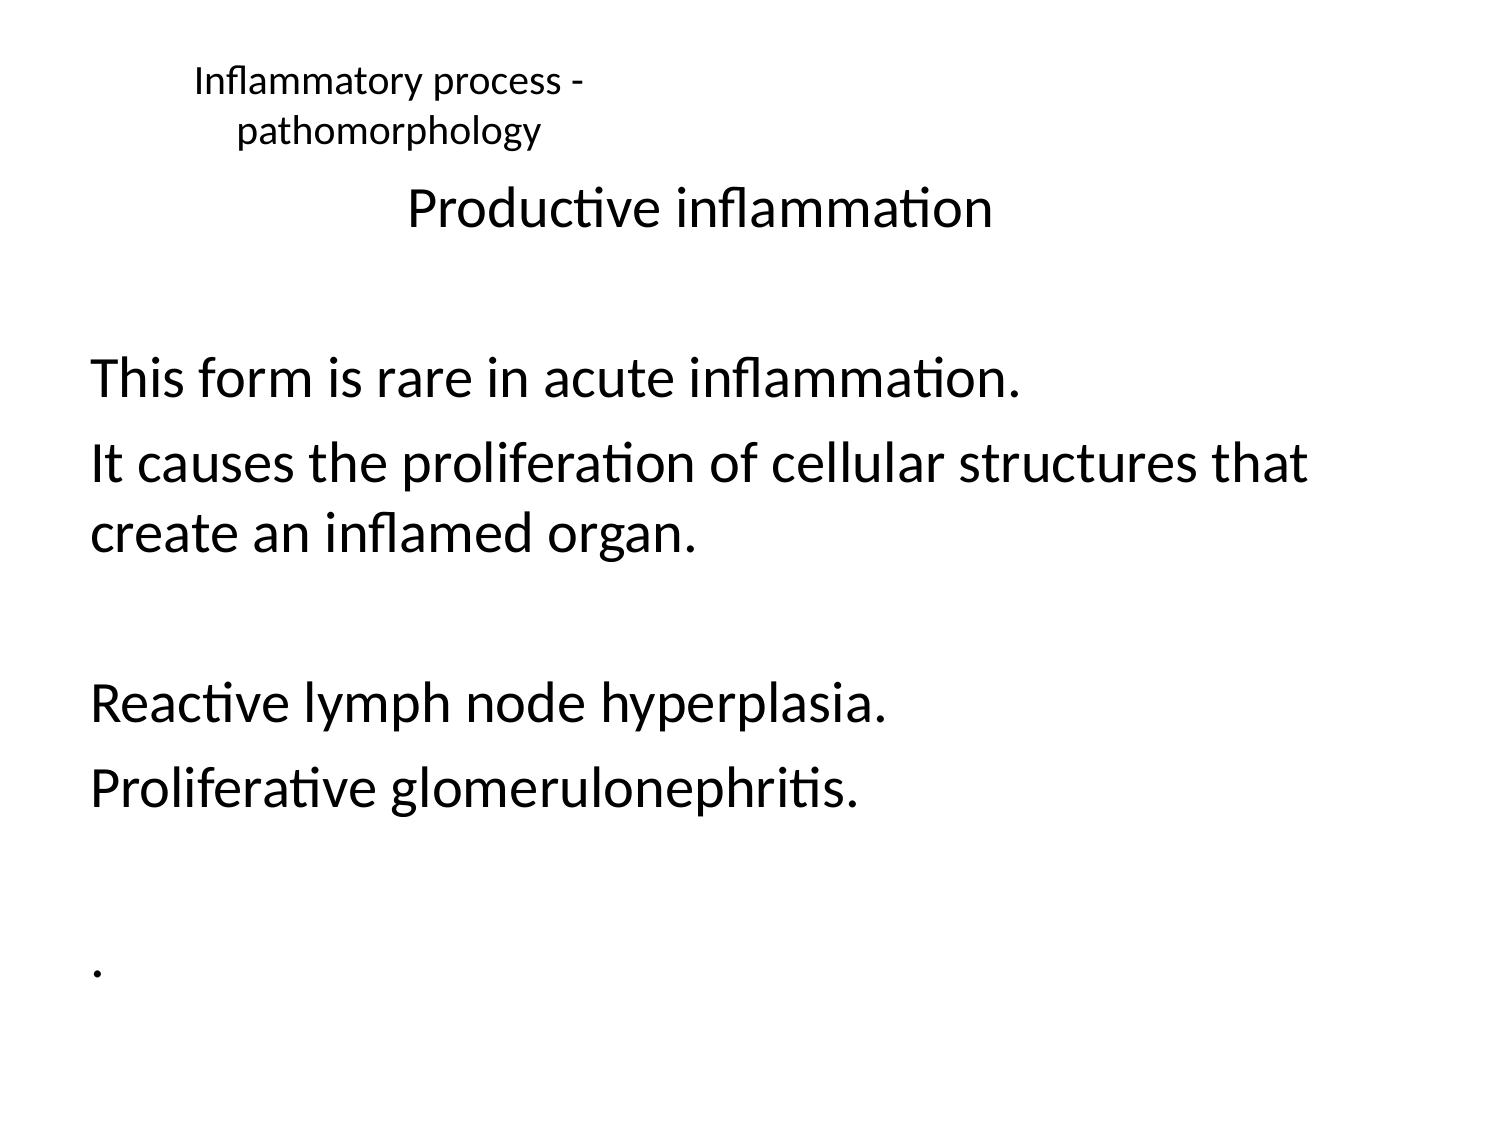

# Inflammatory process - pathomorphology
Productive inflammation
This form is rare in acute inflammation.
It causes the proliferation of cellular structures that create an inflamed organ.
Reactive lymph node hyperplasia.
Proliferative glomerulonephritis.
.